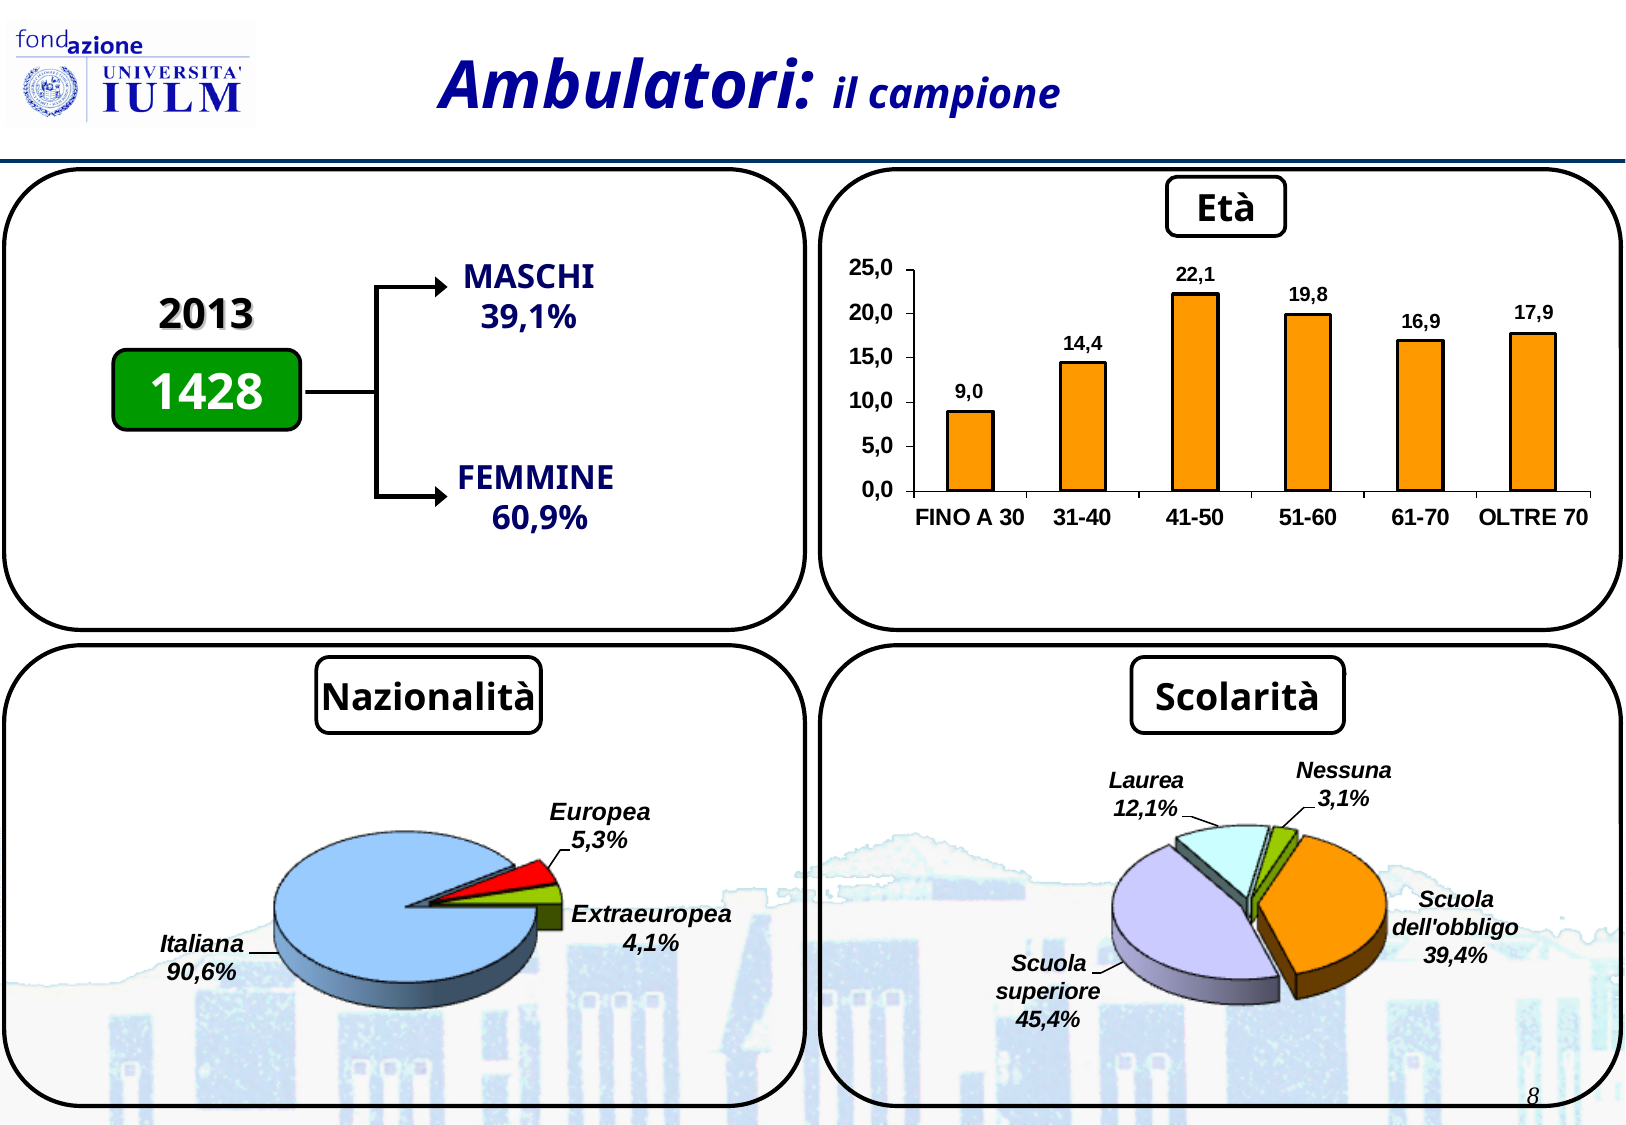

Ambulatori: il campione
Età
MASCHI
39,1%
2013
1428
FEMMINE
60,9%
Nazionalità
Scolarità